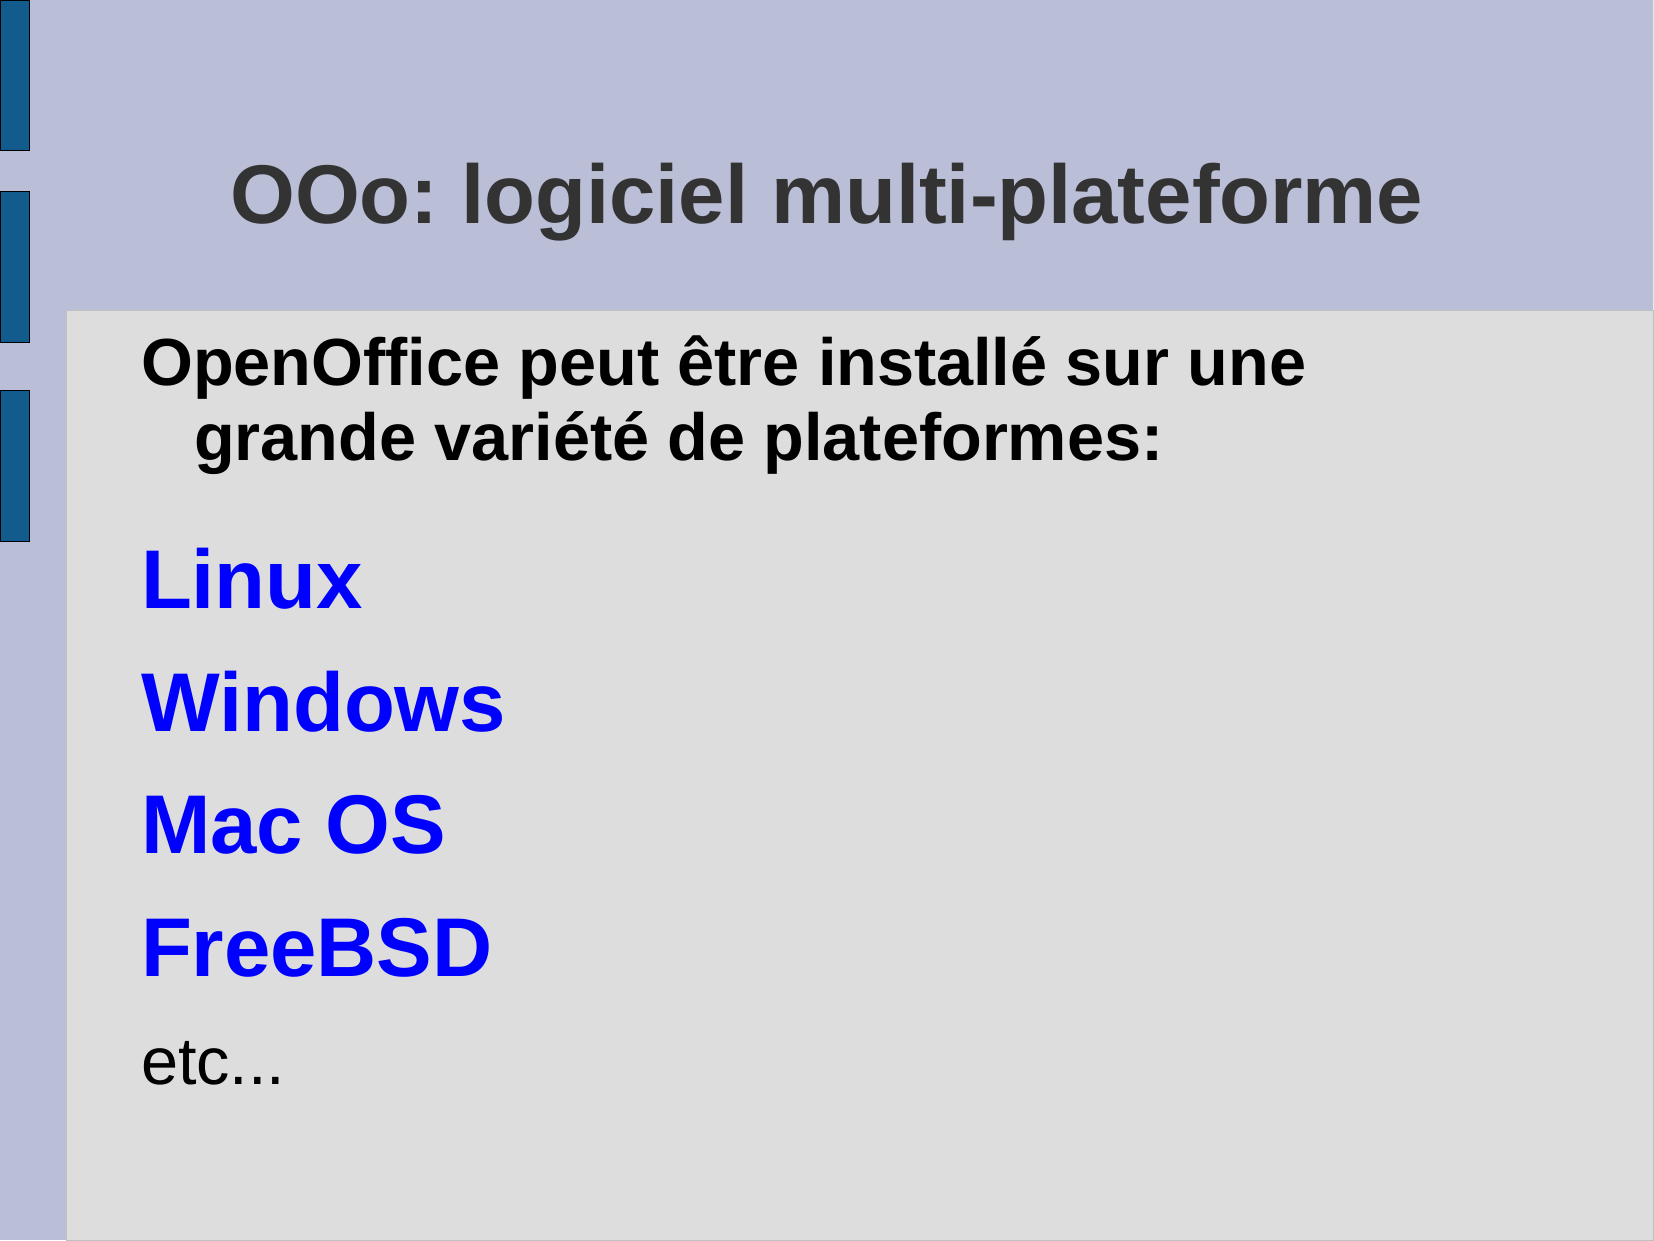

# OOo: logiciel multi-plateforme
OpenOffice peut être installé sur une grande variété de plateformes:
Linux
Windows
Mac OS
FreeBSD
etc...